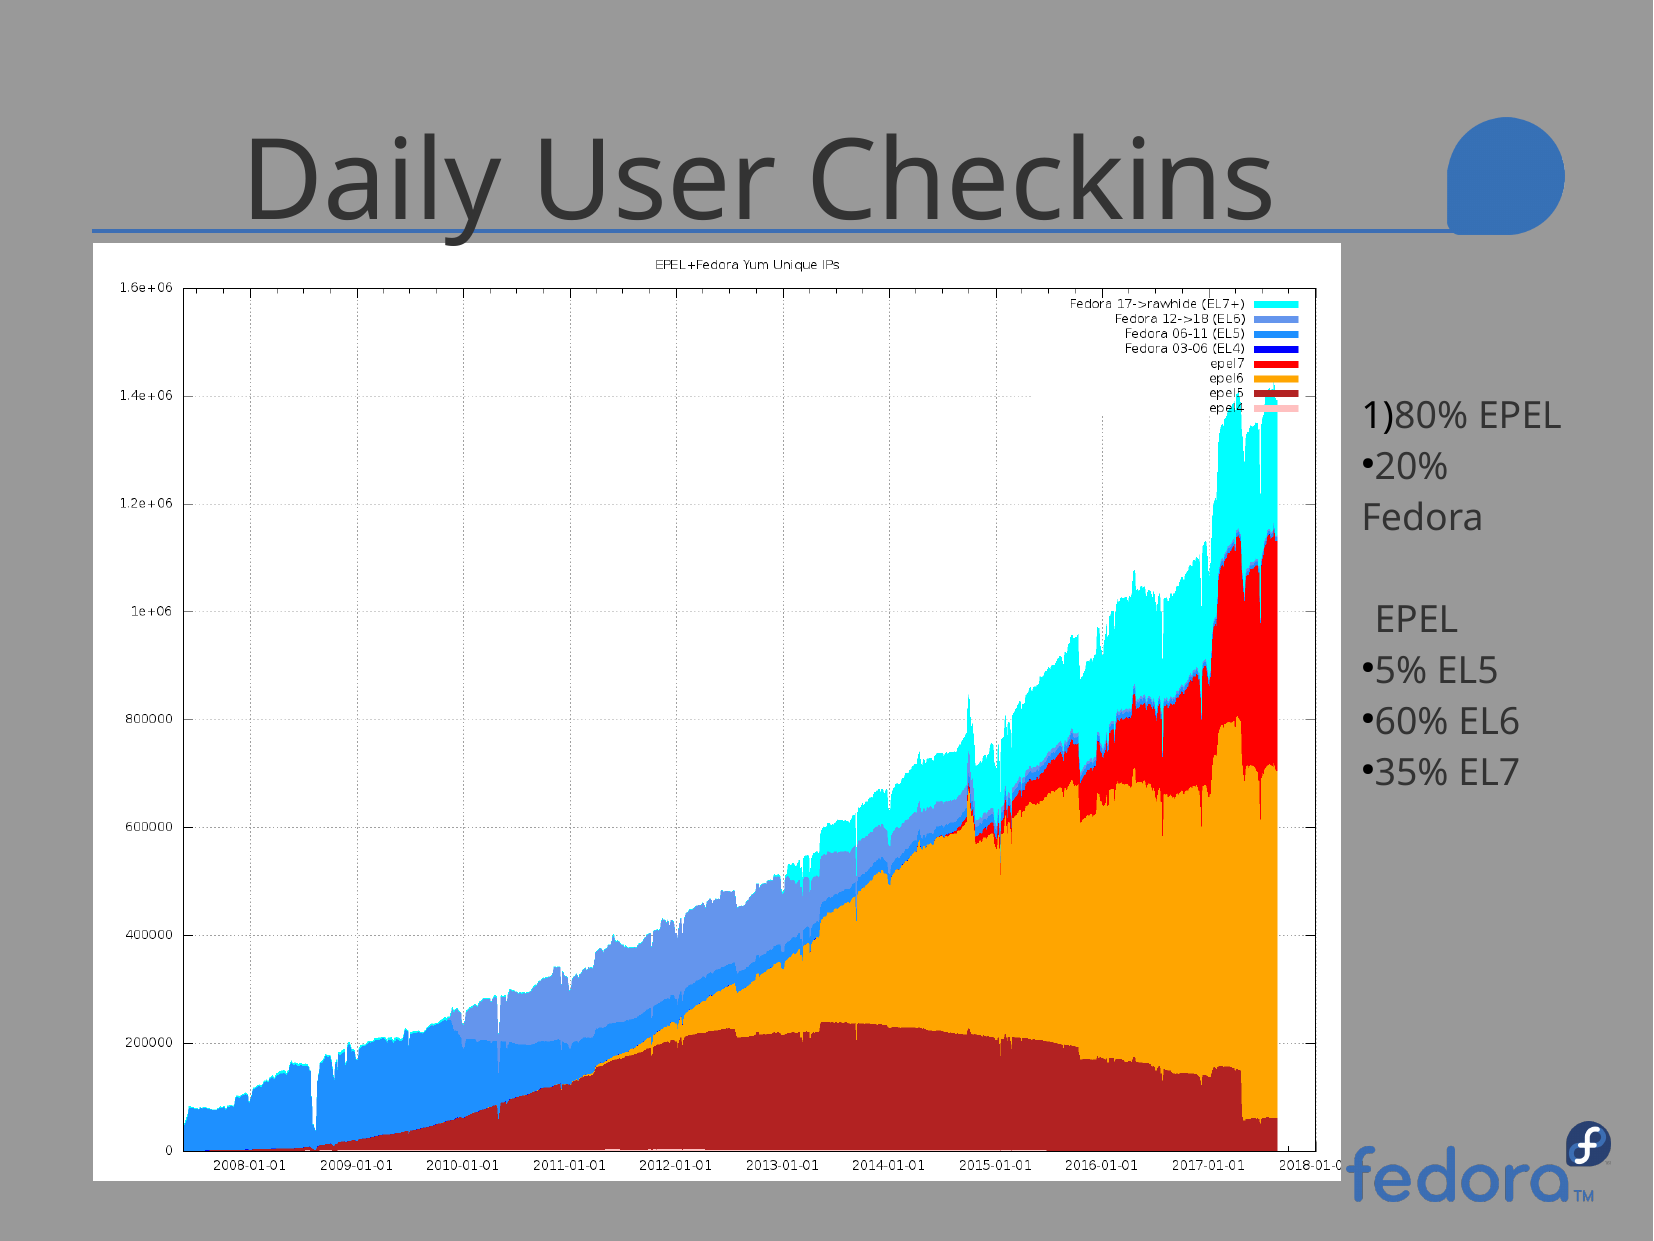

# Daily User Checkins
80% EPEL
20% Fedora
EPEL
5% EL5
60% EL6
35% EL7